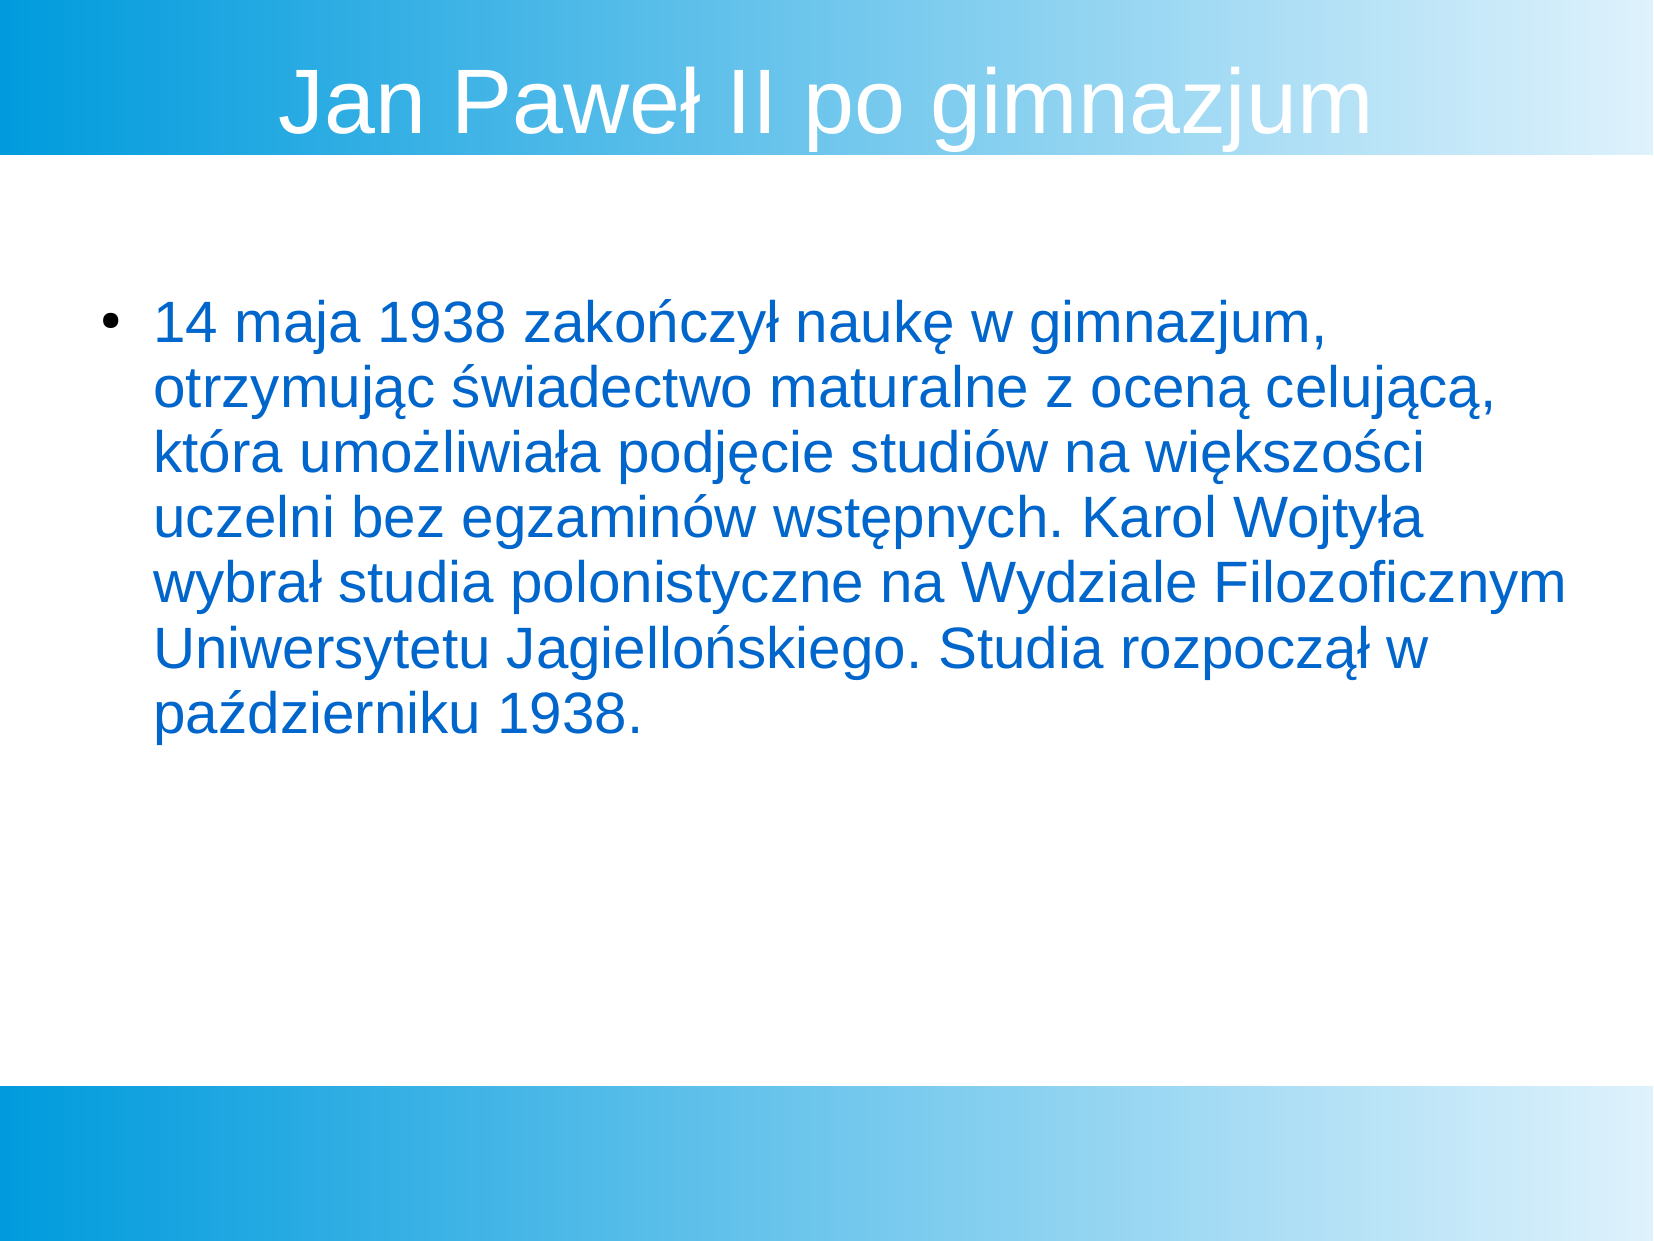

# Jan Paweł II po gimnazjum
14 maja 1938 zakończył naukę w gimnazjum, otrzymując świadectwo maturalne z oceną celującą, która umożliwiała podjęcie studiów na większości uczelni bez egzaminów wstępnych. Karol Wojtyła wybrał studia polonistyczne na Wydziale Filozoficznym Uniwersytetu Jagiellońskiego. Studia rozpoczął w październiku 1938.